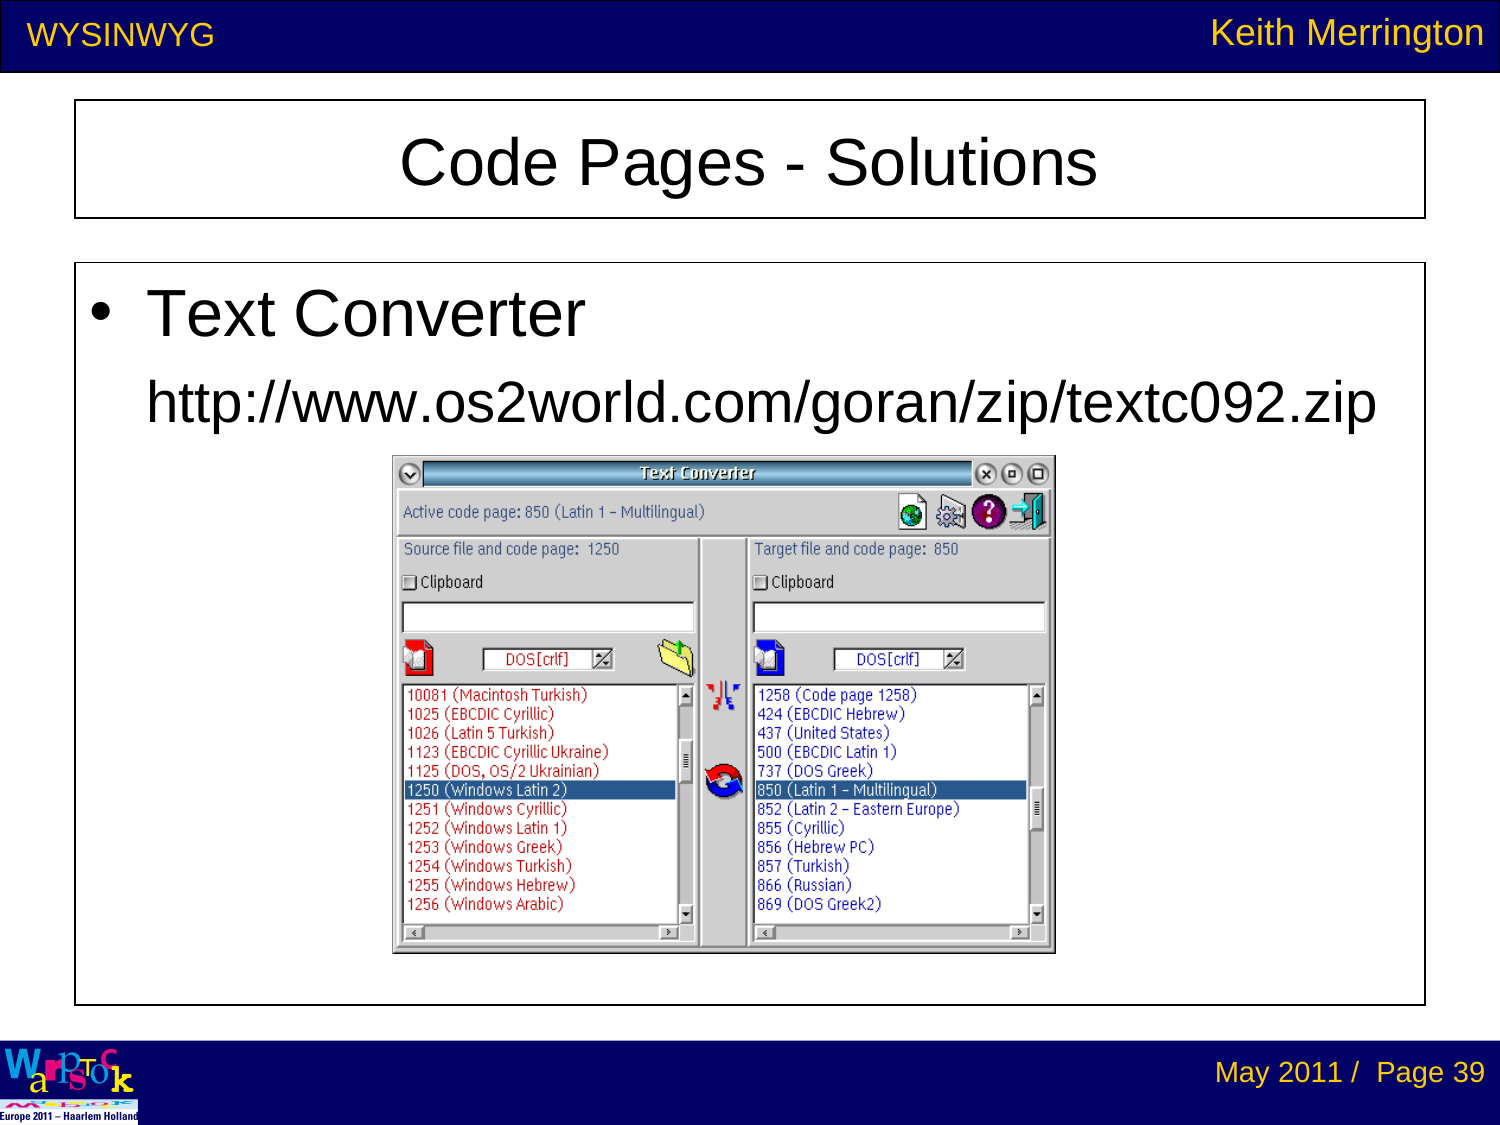

# Code Pages - Solutions
Text Converter
	http://www.os2world.com/goran/zip/textc092.zip